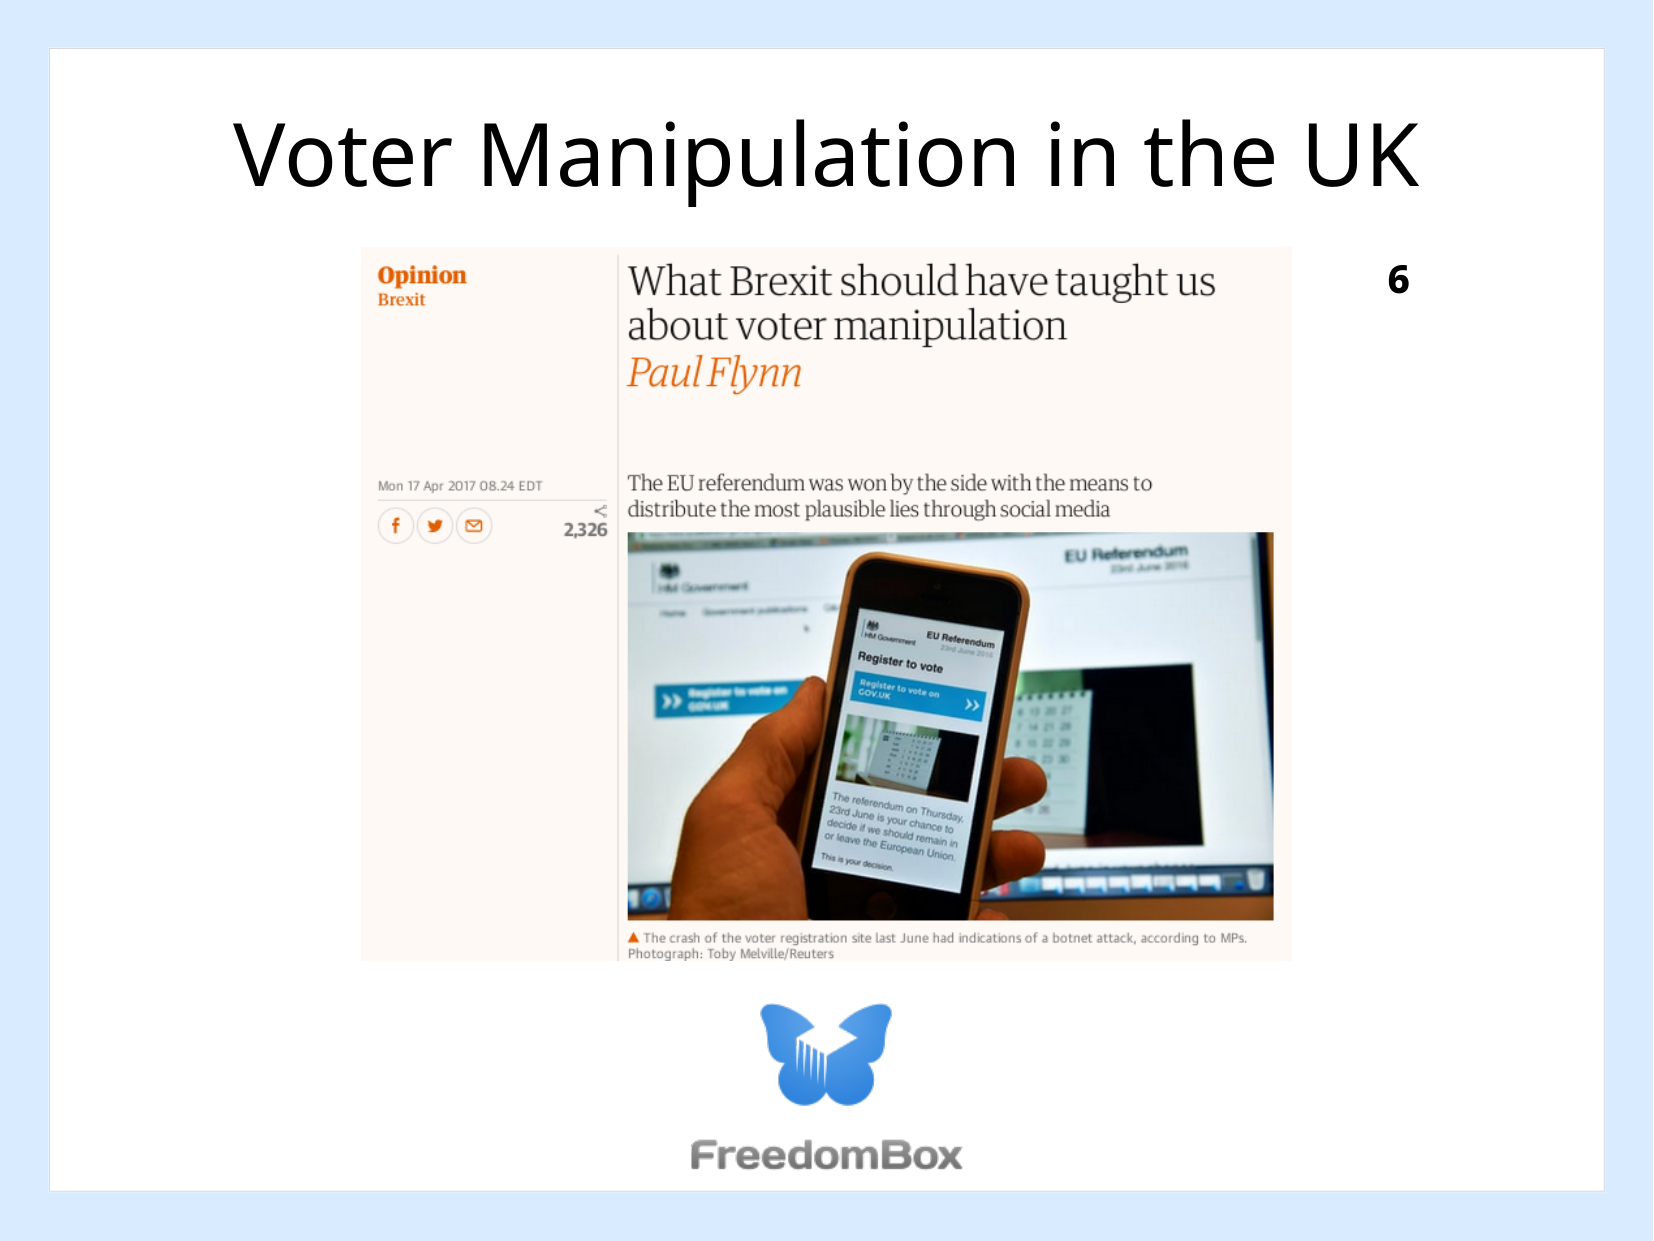

#
Voter Manipulation in the UK
6